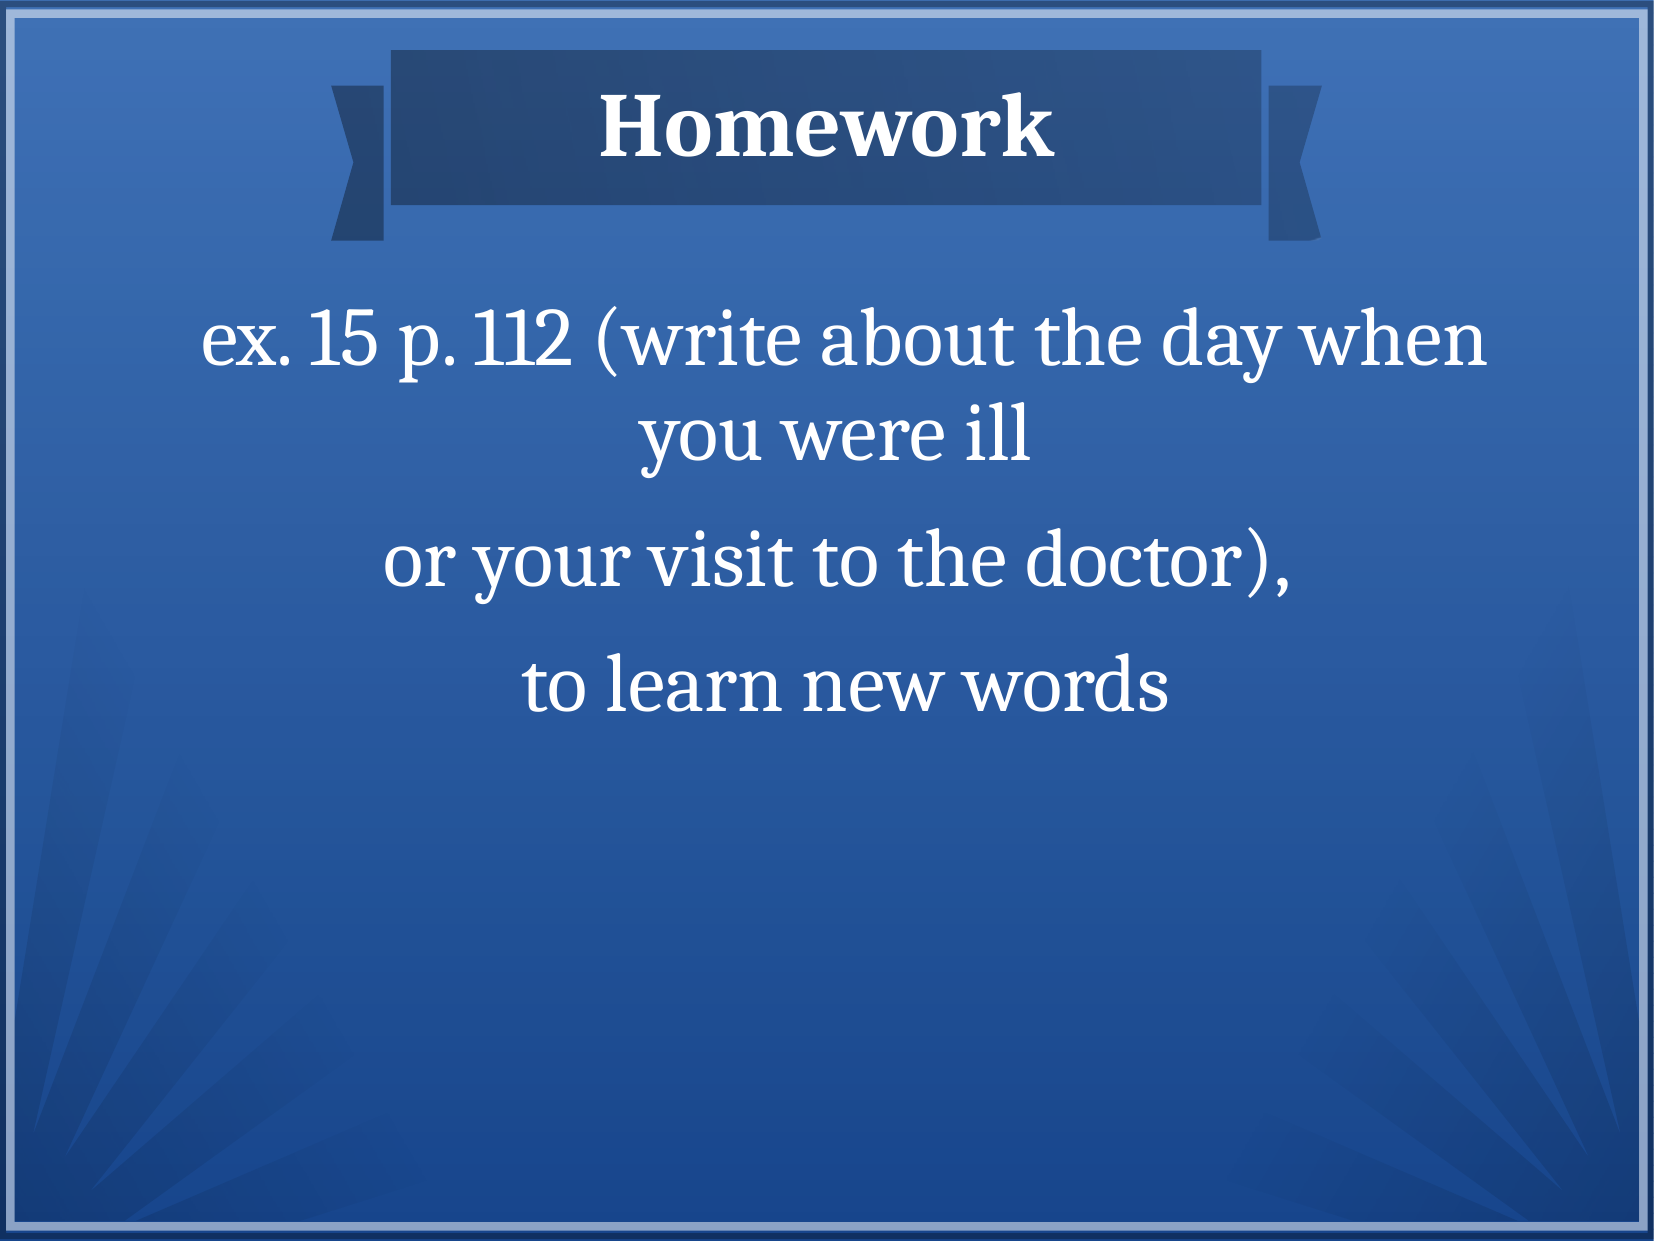

# Homework
ex. 15 p. 112 (write about the day when you were ill
or your visit to the doctor),
to learn new words